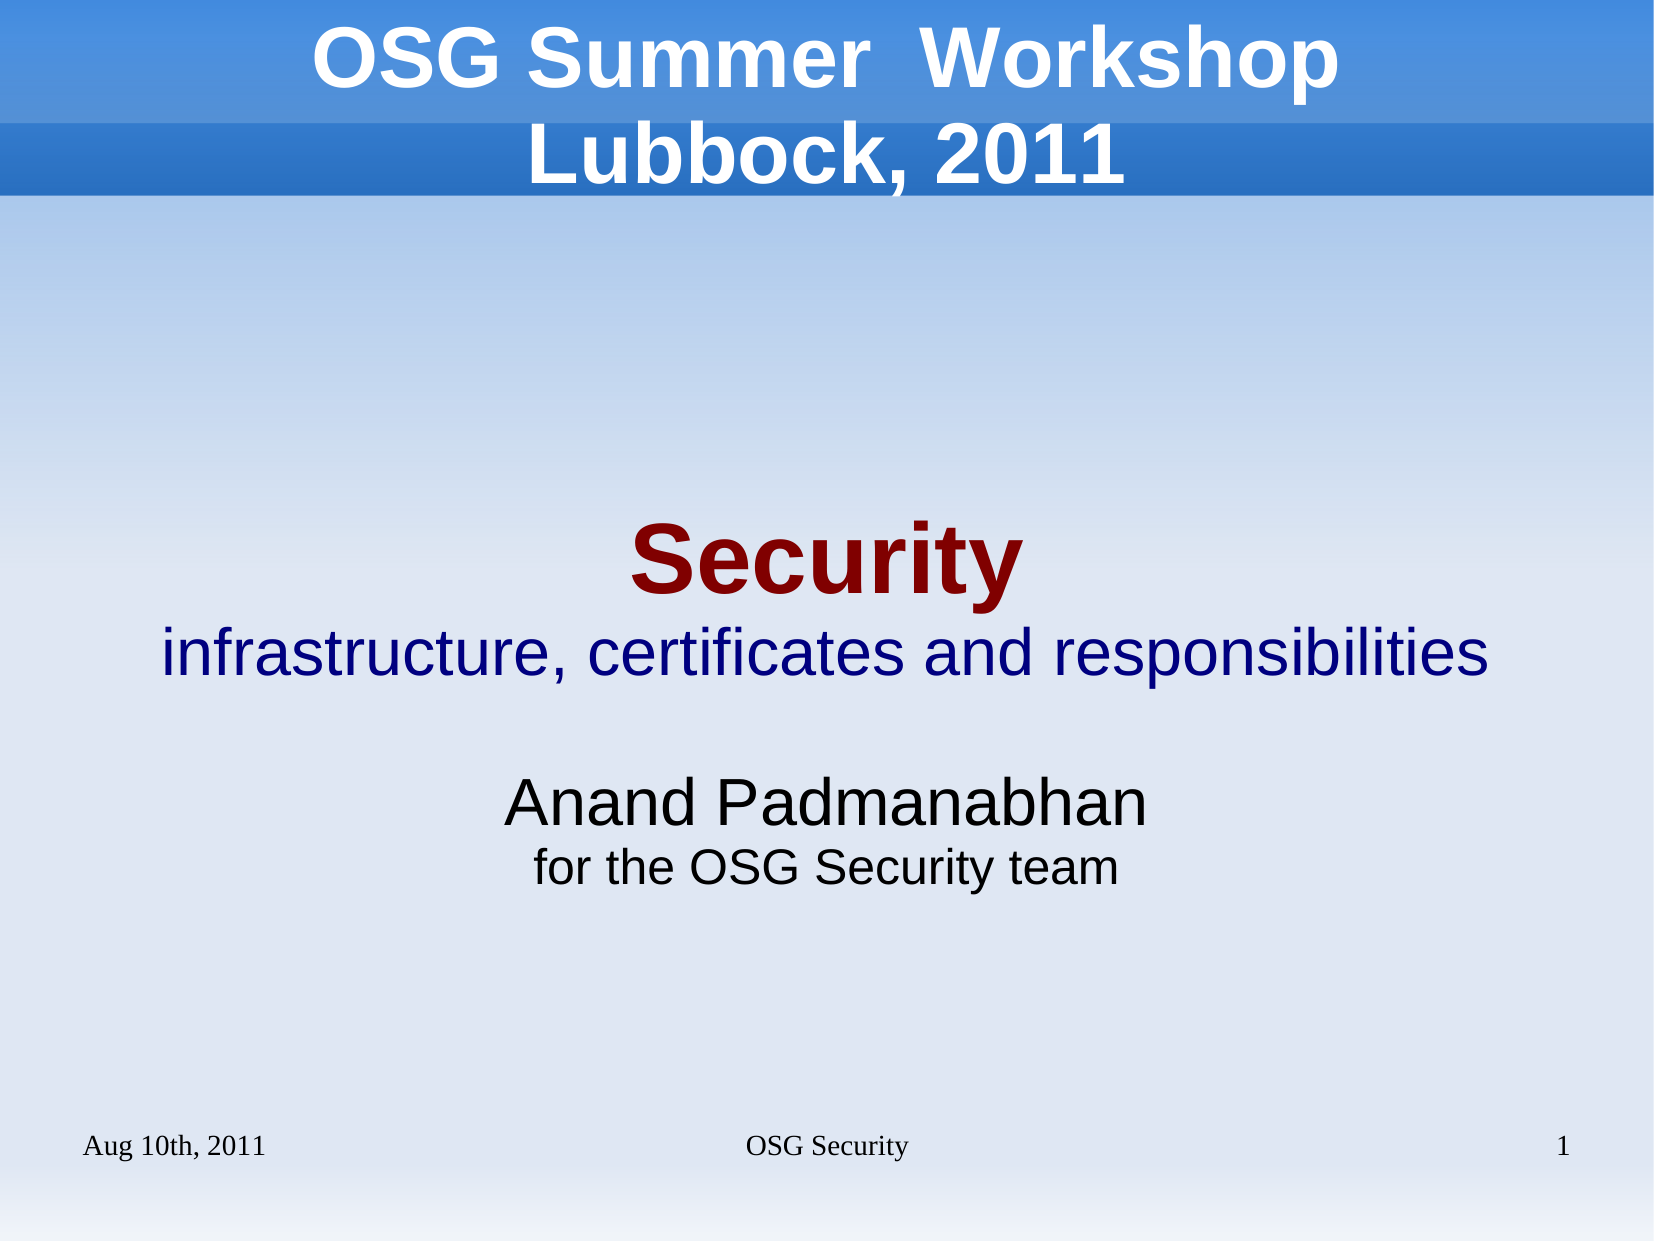

# OSG Summer Workshop Lubbock, 2011
Security
infrastructure, certificates and responsibilities
Anand Padmanabhan
for the OSG Security team
Aug 10th, 2011
OSG Security
1